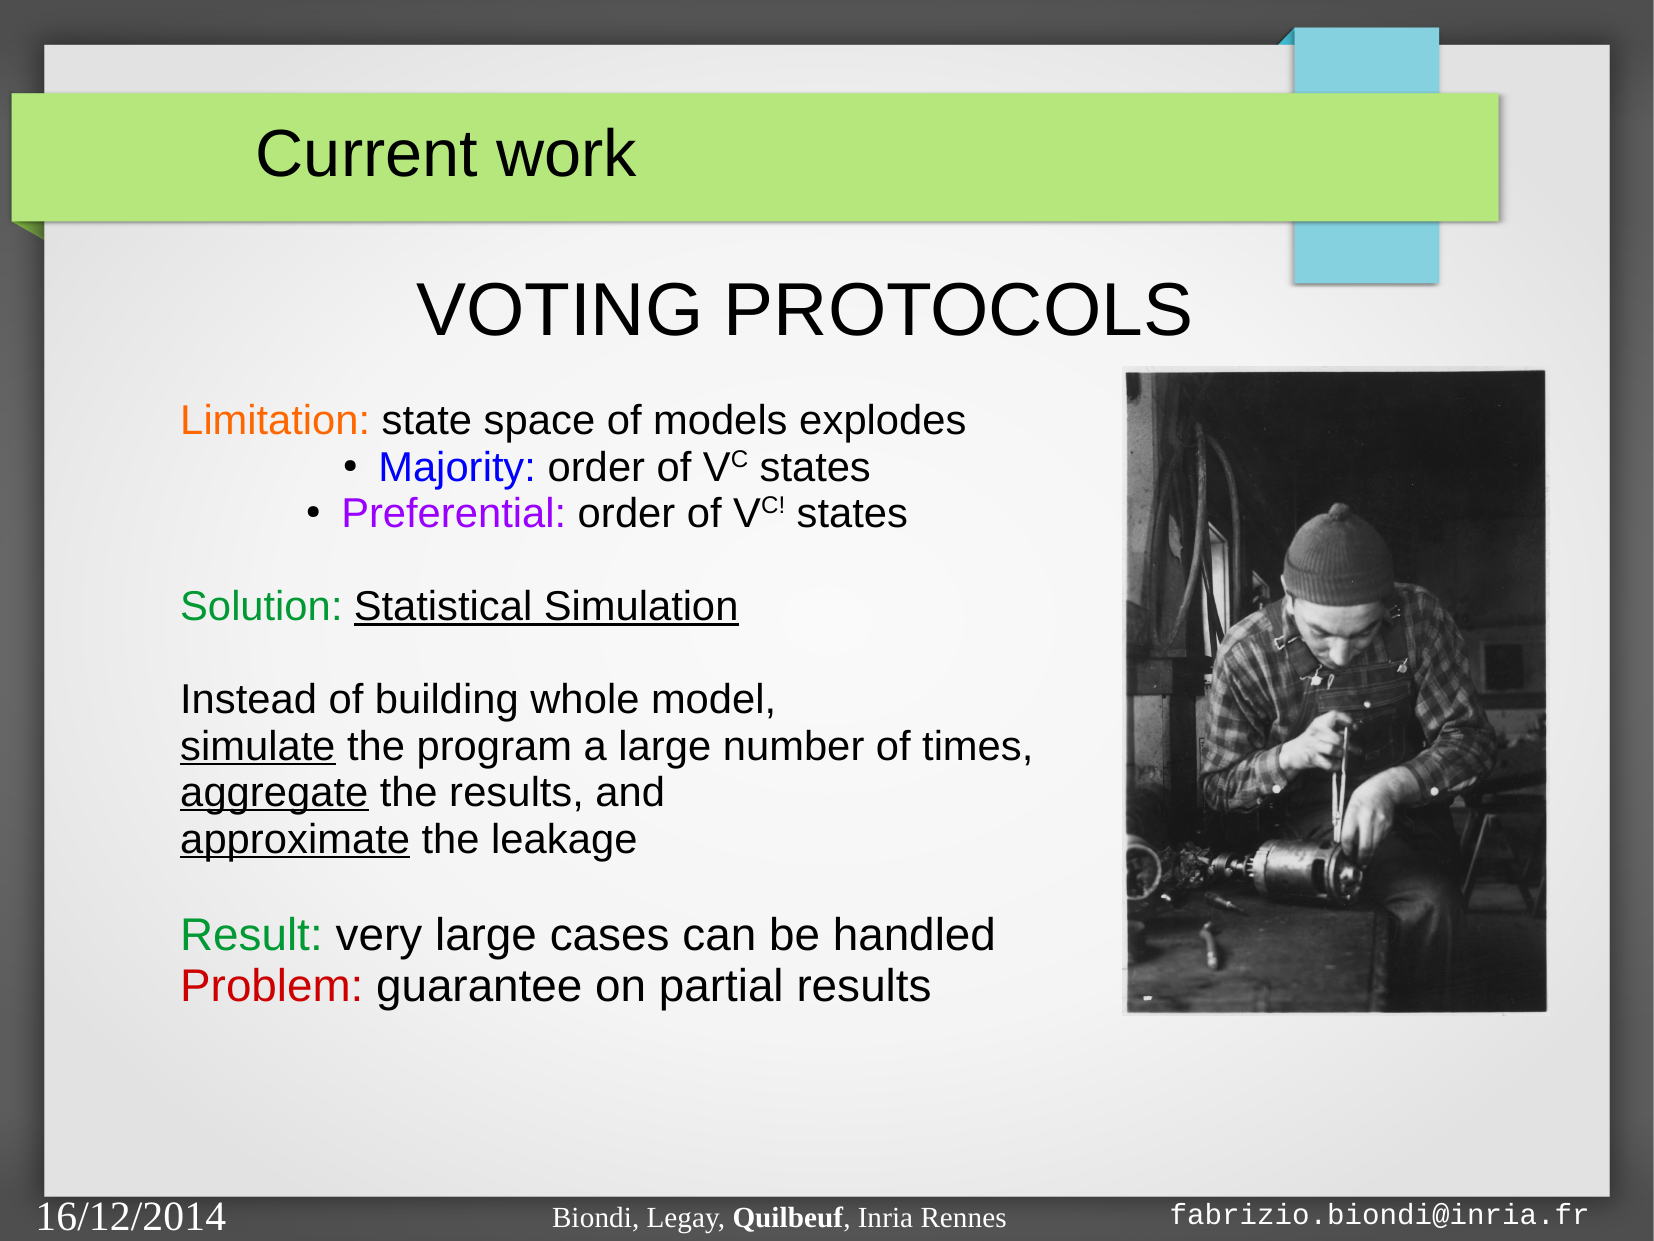

# Current work
VOTING PROTOCOLS
Limitation: state space of models explodes
Majority: order of VC states
Preferential: order of VC! states
Solution: Statistical Simulation
Instead of building whole model,
simulate the program a large number of times,
aggregate the results, and
approximate the leakage
Result: very large cases can be handled
Problem: guarantee on partial results
18/04/2014
Fabrizio Biondi, INRIA Rennes